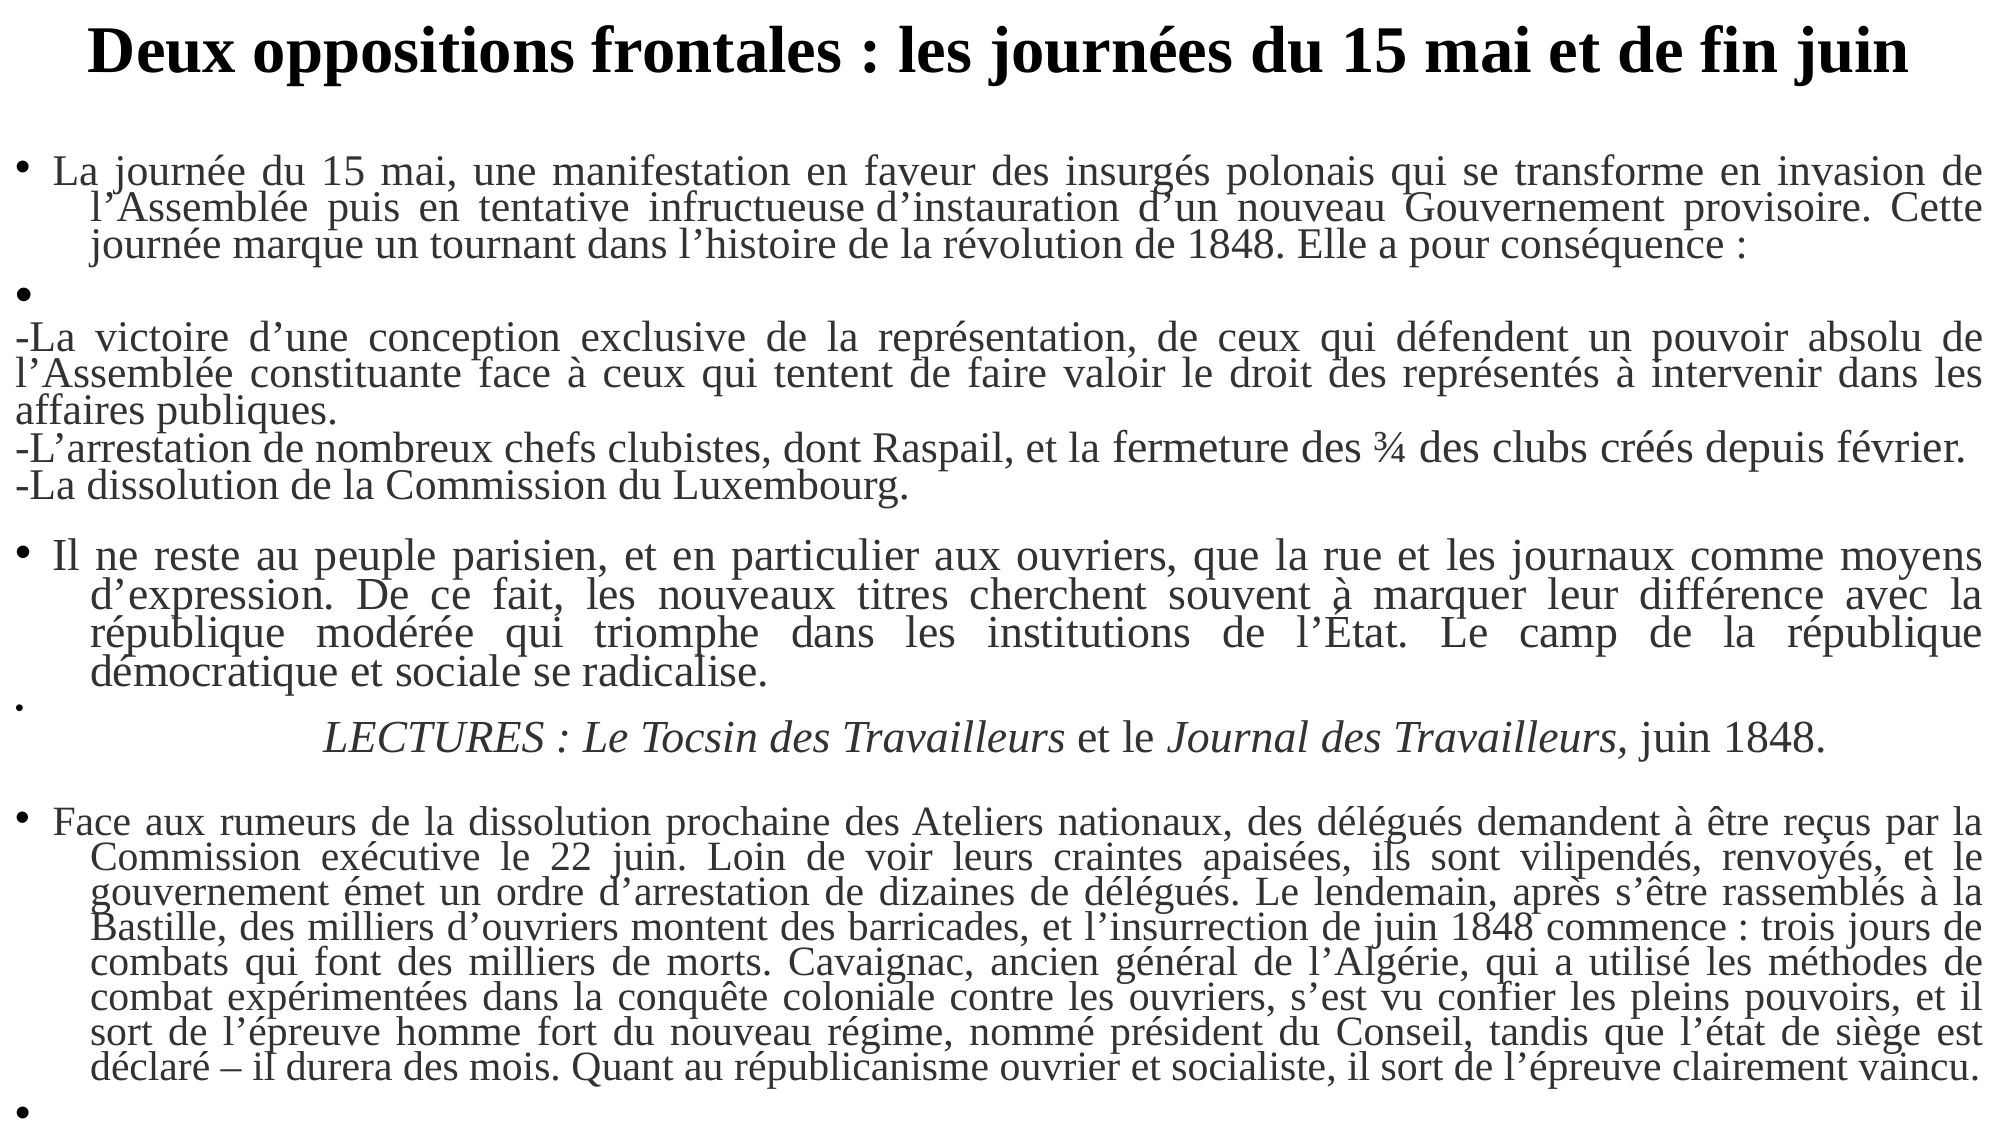

# Deux oppositions frontales : les journées du 15 mai et de fin juin
La journée du 15 mai, une manifestation en faveur des insurgés polonais qui se transforme en invasion de l’Assemblée puis en tentative infructueuse d’instauration d’un nouveau Gouvernement provisoire. Cette journée marque un tournant dans l’histoire de la révolution de 1848. Elle a pour conséquence :
-La victoire d’une conception exclusive de la représentation, de ceux qui défendent un pouvoir absolu de l’Assemblée constituante face à ceux qui tentent de faire valoir le droit des représentés à intervenir dans les affaires publiques.
-L’arrestation de nombreux chefs clubistes, dont Raspail, et la fermeture des ¾ des clubs créés depuis février.
-La dissolution de la Commission du Luxembourg.
Il ne reste au peuple parisien, et en particulier aux ouvriers, que la rue et les journaux comme moyens d’expression. De ce fait, les nouveaux titres cherchent souvent à marquer leur différence avec la république modérée qui triomphe dans les institutions de l’État. Le camp de la république démocratique et sociale se radicalise.
LECTURES : Le Tocsin des Travailleurs et le Journal des Travailleurs, juin 1848.
Face aux rumeurs de la dissolution prochaine des Ateliers nationaux, des délégués demandent à être reçus par la Commission exécutive le 22 juin. Loin de voir leurs craintes apaisées, ils sont vilipendés, renvoyés, et le gouvernement émet un ordre d’arrestation de dizaines de délégués. Le lendemain, après s’être rassemblés à la Bastille, des milliers d’ouvriers montent des barricades, et l’insurrection de juin 1848 commence : trois jours de combats qui font des milliers de morts. Cavaignac, ancien général de l’Algérie, qui a utilisé les méthodes de combat expérimentées dans la conquête coloniale contre les ouvriers, s’est vu confier les pleins pouvoirs, et il sort de l’épreuve homme fort du nouveau régime, nommé président du Conseil, tandis que l’état de siège est déclaré – il durera des mois. Quant au républicanisme ouvrier et socialiste, il sort de l’épreuve clairement vaincu.